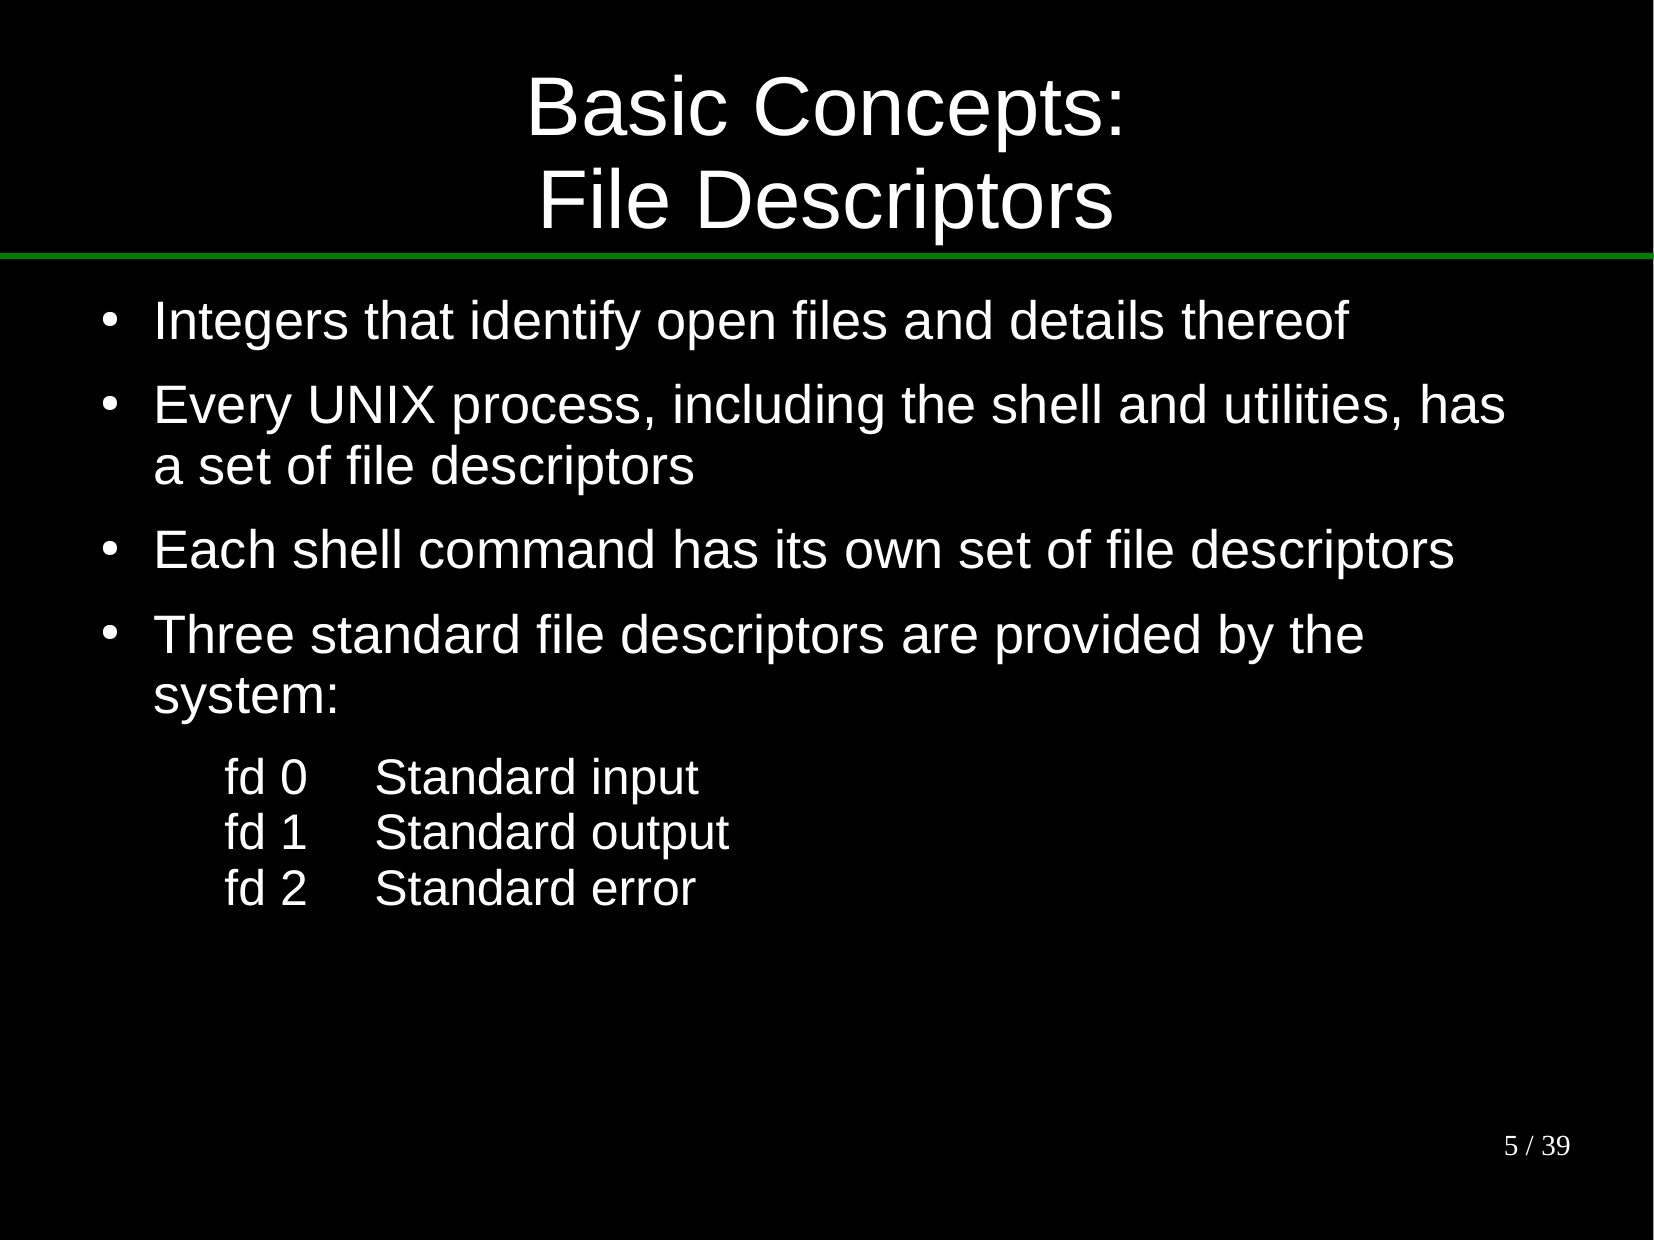

# Basic Concepts: File Descriptors
Integers that identify open files and details thereof
Every UNIX process, including the shell and utilities, has a set of file descriptors
Each shell command has its own set of file descriptors
Three standard file descriptors are provided by the system:
fd 0	Standard input
fd 1	Standard output
fd 2	Standard error
5